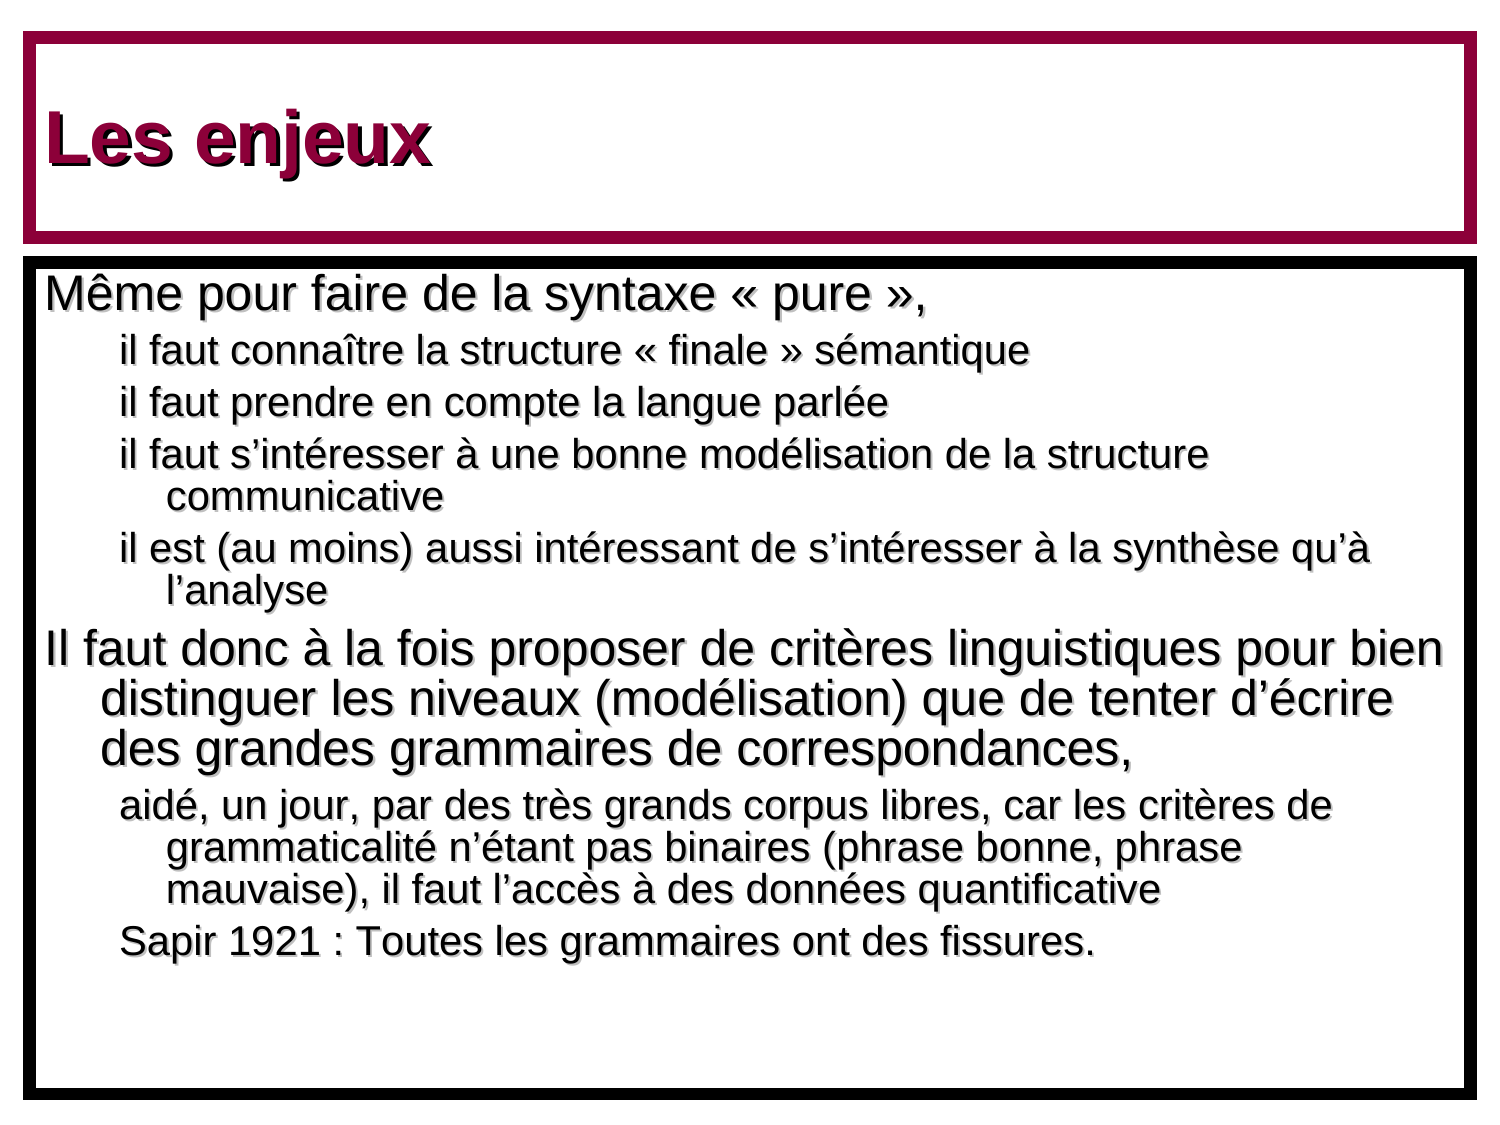

# Les enjeux
Même pour faire de la syntaxe « pure »,
il faut connaître la structure « finale » sémantique
il faut prendre en compte la langue parlée
il faut s’intéresser à une bonne modélisation de la structure communicative
il est (au moins) aussi intéressant de s’intéresser à la synthèse qu’à l’analyse
Il faut donc à la fois proposer de critères linguistiques pour bien distinguer les niveaux (modélisation) que de tenter d’écrire des grandes grammaires de correspondances,
aidé, un jour, par des très grands corpus libres, car les critères de grammaticalité n’étant pas binaires (phrase bonne, phrase mauvaise), il faut l’accès à des données quantificative
Sapir 1921 : Toutes les grammaires ont des fissures.